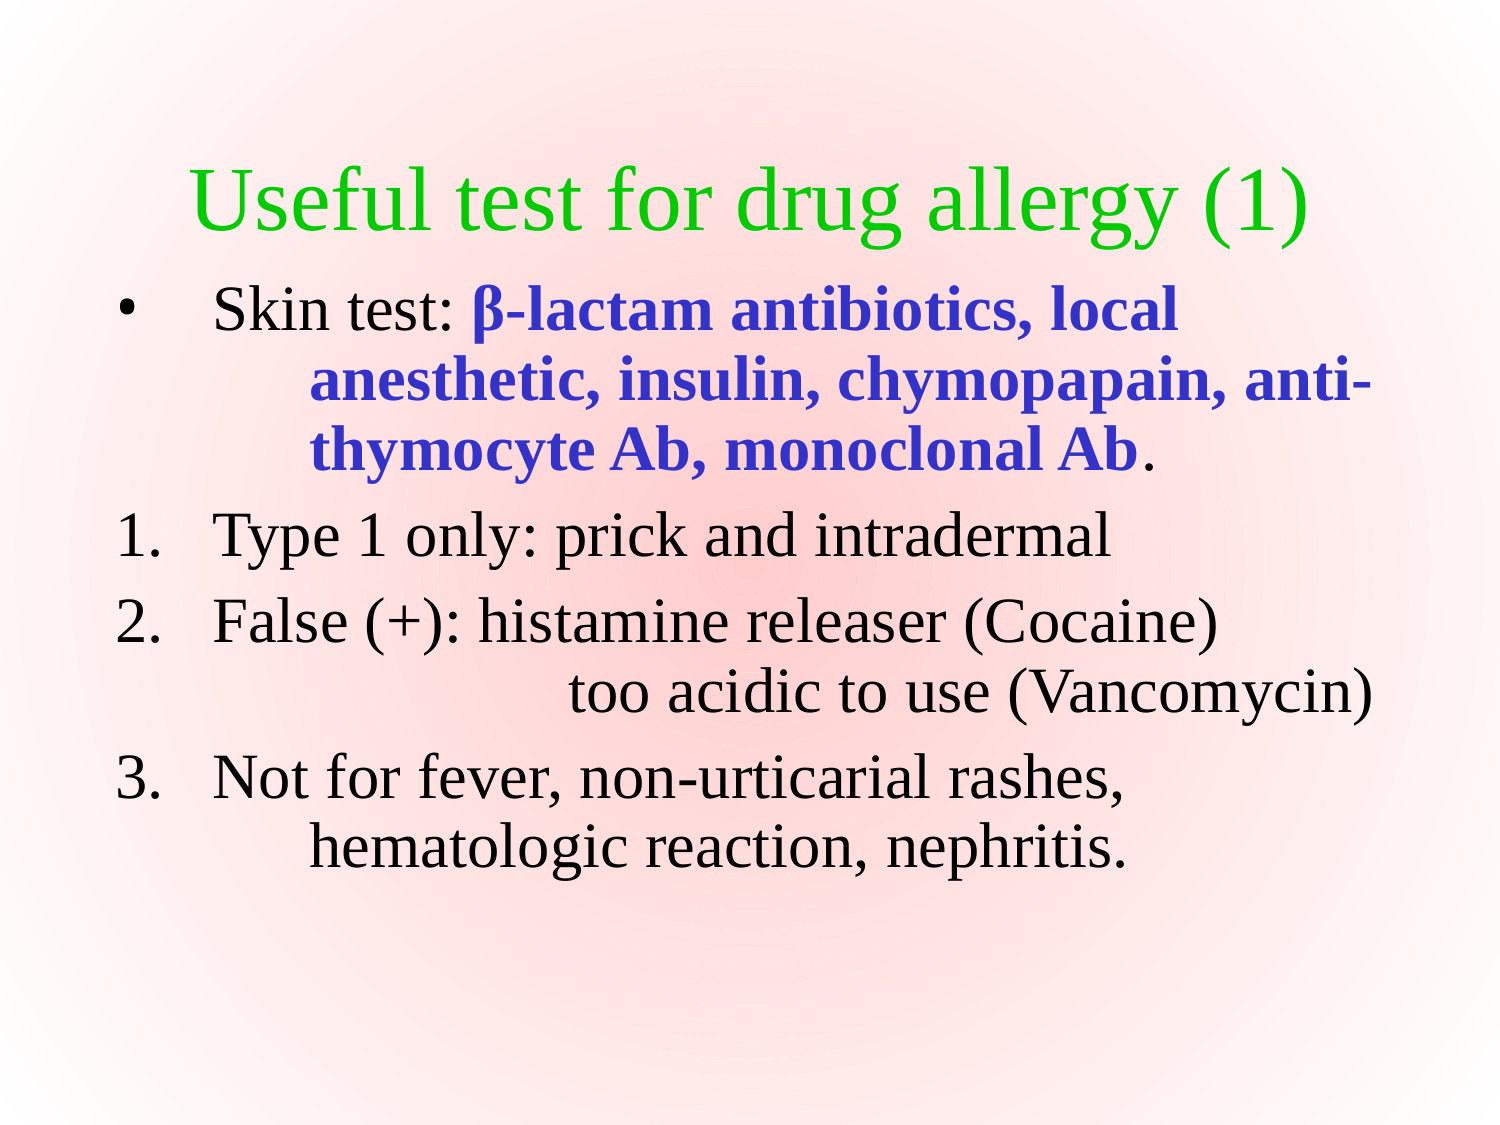

# Useful test for drug allergy (1)
Skin test: β-lactam antibiotics, local anesthetic, insulin, chymopapain, anti-thymocyte Ab, monoclonal Ab.
Type 1 only: prick and intradermal
False (+): histamine releaser (Cocaine)
 too acidic to use (Vancomycin)
Not for fever, non-urticarial rashes, hematologic reaction, nephritis.